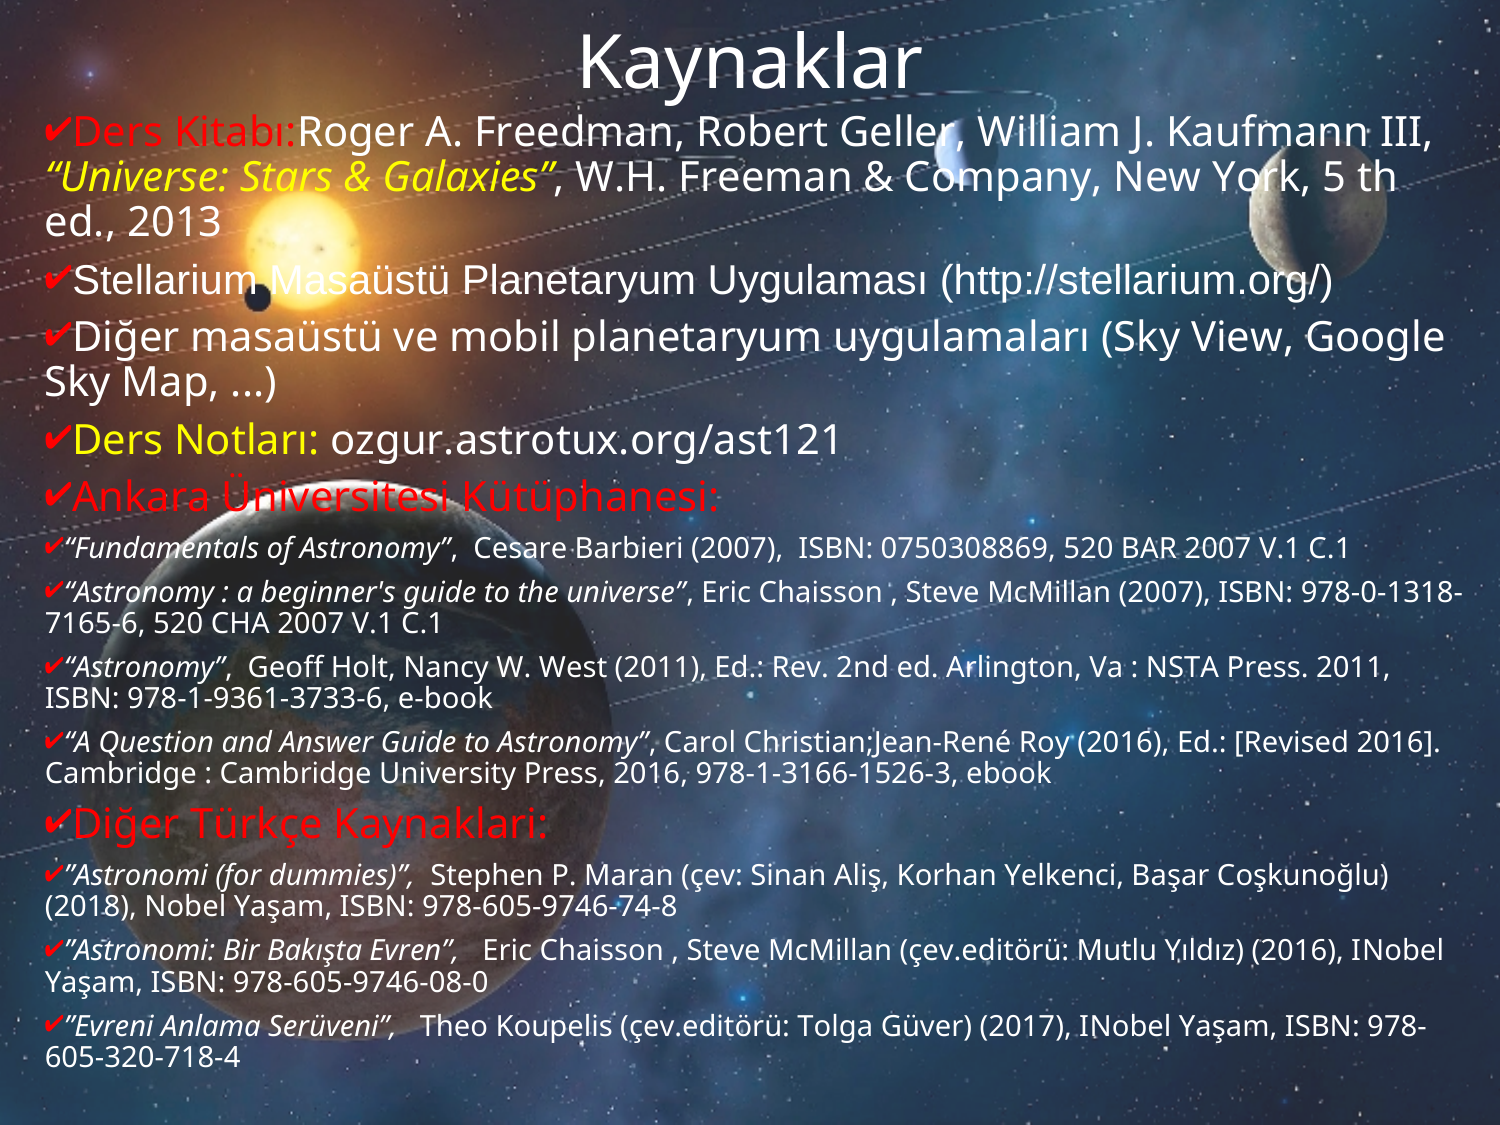

# Kaynaklar
Ders Kitabı:Roger A. Freedman, Robert Geller, William J. Kaufmann III, “Universe: Stars & Galaxies”, W.H. Freeman & Company, New York, 5 th ed., 2013
Stellarium Masaüstü Planetaryum Uygulaması (http://stellarium.org/)
Diğer masaüstü ve mobil planetaryum uygulamaları (Sky View, Google Sky Map, ...)
Ders Notları: ozgur.astrotux.org/ast121
Ankara Üniversitesi Kütüphanesi:
“Fundamentals of Astronomy”, Cesare Barbieri (2007), ISBN: 0750308869, 520 BAR 2007 V.1 C.1
“Astronomy : a beginner's guide to the universe”, Eric Chaisson , Steve McMillan (2007), ISBN: 978-0-1318-7165-6, 520 CHA 2007 V.1 C.1
“Astronomy”, Geoff Holt, Nancy W. West (2011), Ed.: Rev. 2nd ed. Arlington, Va : NSTA Press. 2011, ISBN: 978-1-9361-3733-6, e-book
“A Question and Answer Guide to Astronomy”, Carol Christian;Jean-René Roy (2016), Ed.: [Revised 2016]. Cambridge : Cambridge University Press, 2016, 978-1-3166-1526-3, ebook
Diğer Türkçe Kaynaklari:
”Astronomi (for dummies)”, Stephen P. Maran (çev: Sinan Aliş, Korhan Yelkenci, Başar Coşkunoğlu) (2018), Nobel Yaşam, ISBN: 978-605-9746-74-8
”Astronomi: Bir Bakışta Evren”, Eric Chaisson , Steve McMillan (çev.editörü: Mutlu Yıldız) (2016), INobel Yaşam, ISBN: 978-605-9746-08-0
”Evreni Anlama Serüveni”, Theo Koupelis (çev.editörü: Tolga Güver) (2017), INobel Yaşam, ISBN: 978-605-320-718-4